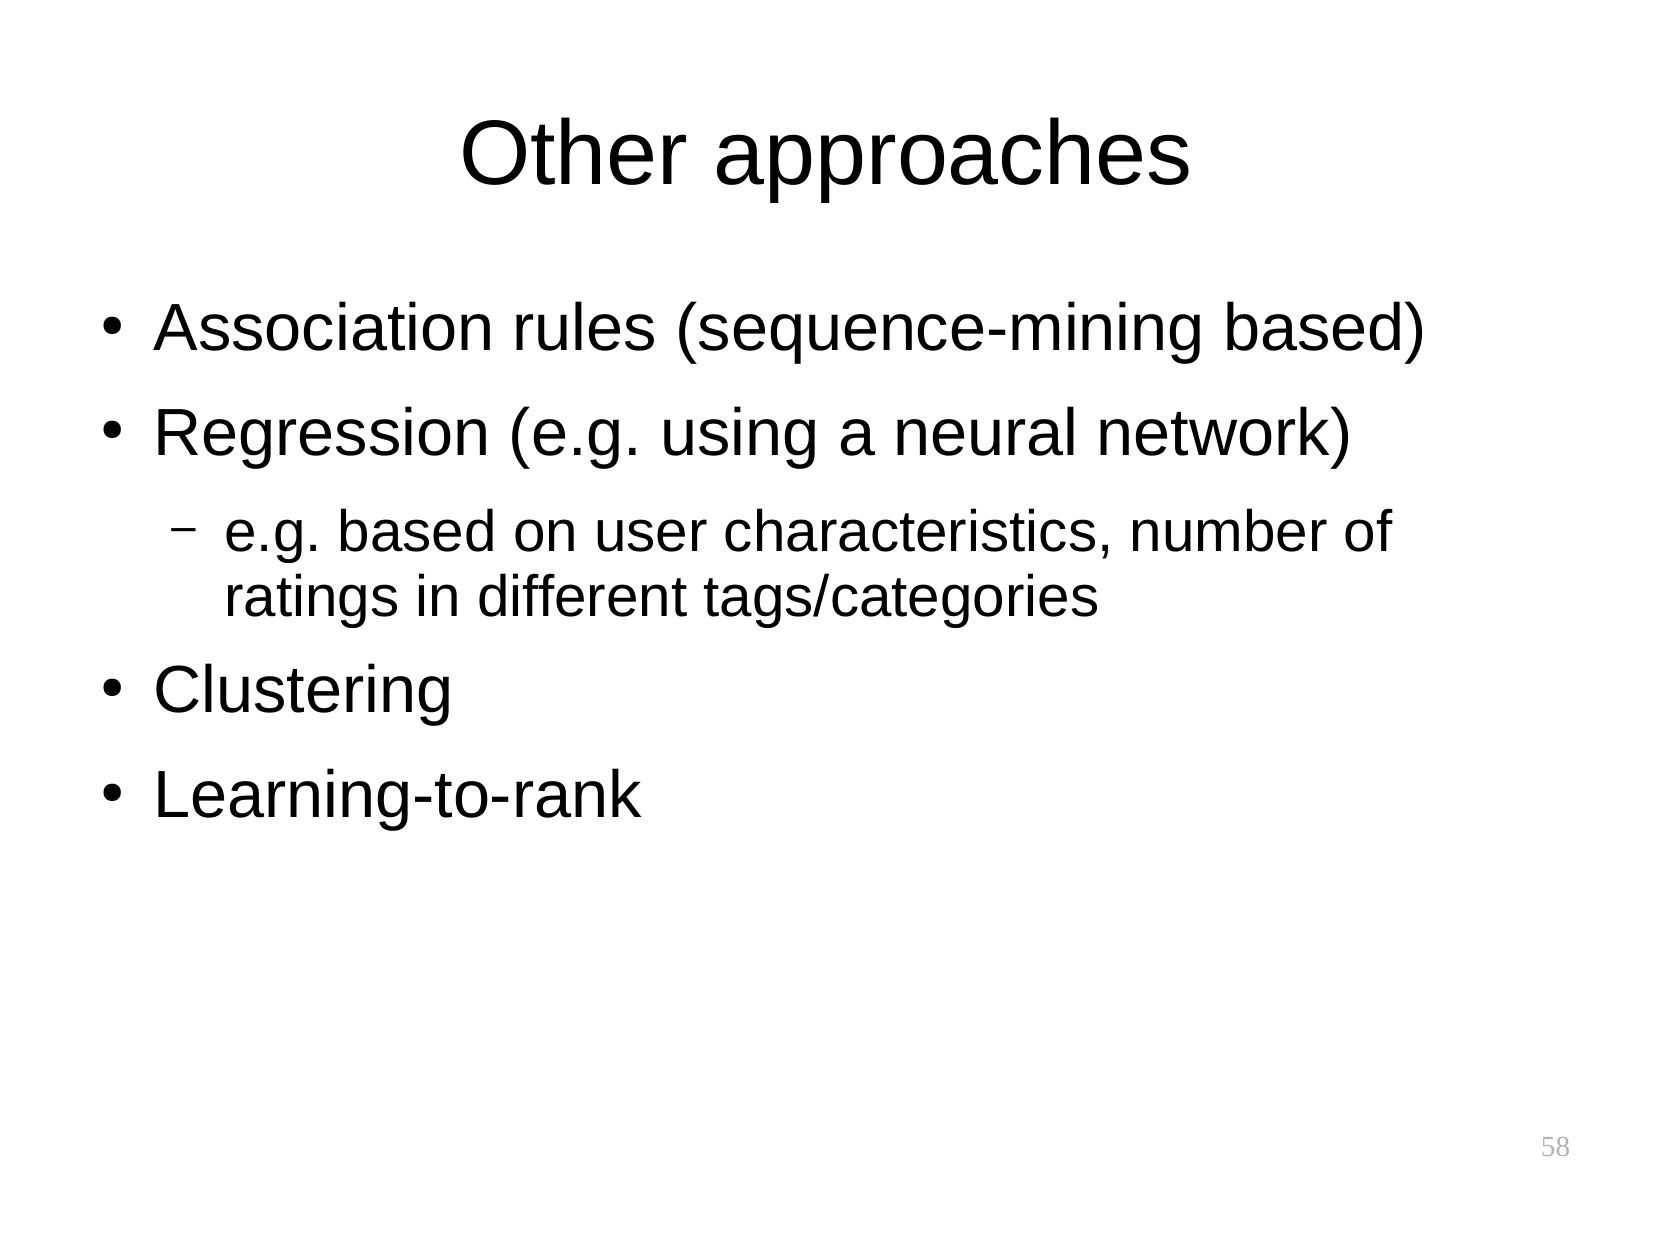

# Other approaches
Association rules (sequence-mining based)
Regression (e.g. using a neural network)
e.g. based on user characteristics, number of ratings in different tags/categories
Clustering
Learning-to-rank
58